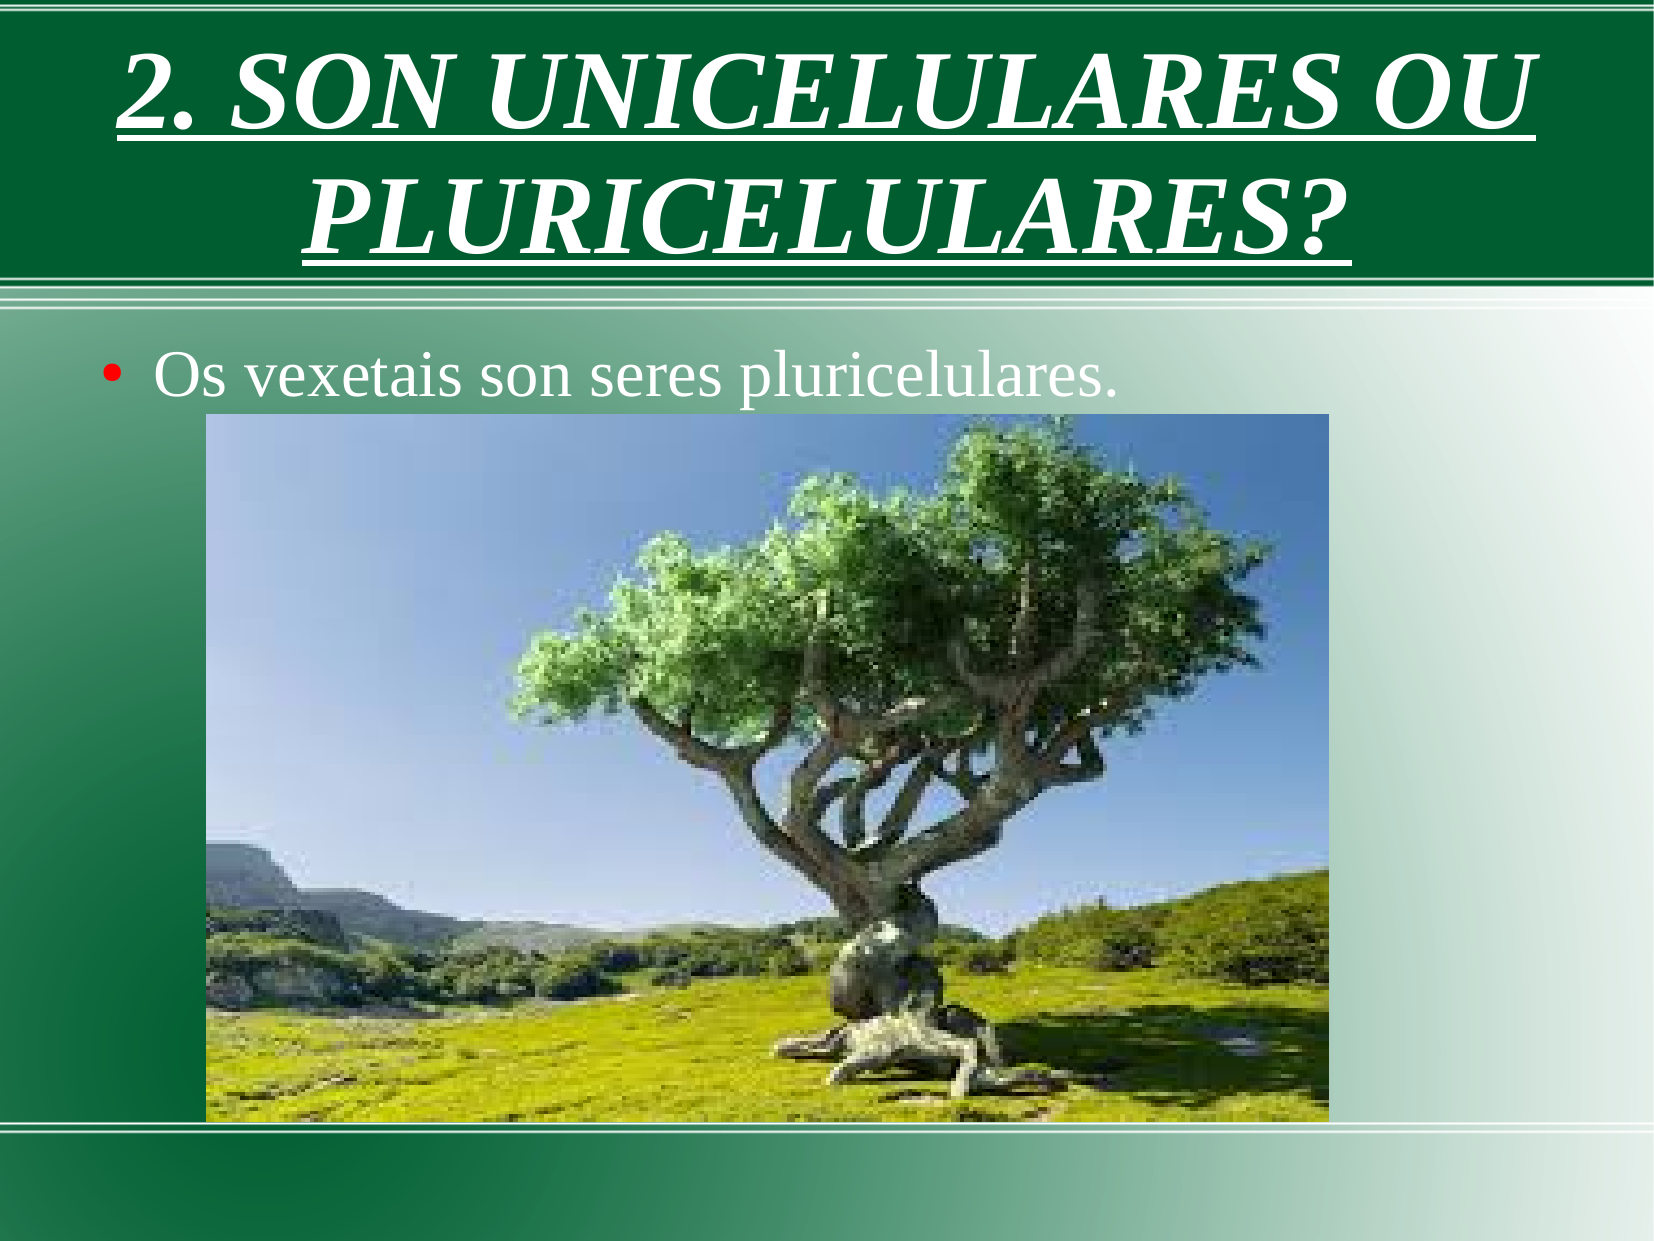

# 2. SON UNICELULARES OU PLURICELULARES?
Os vexetais son seres pluricelulares.